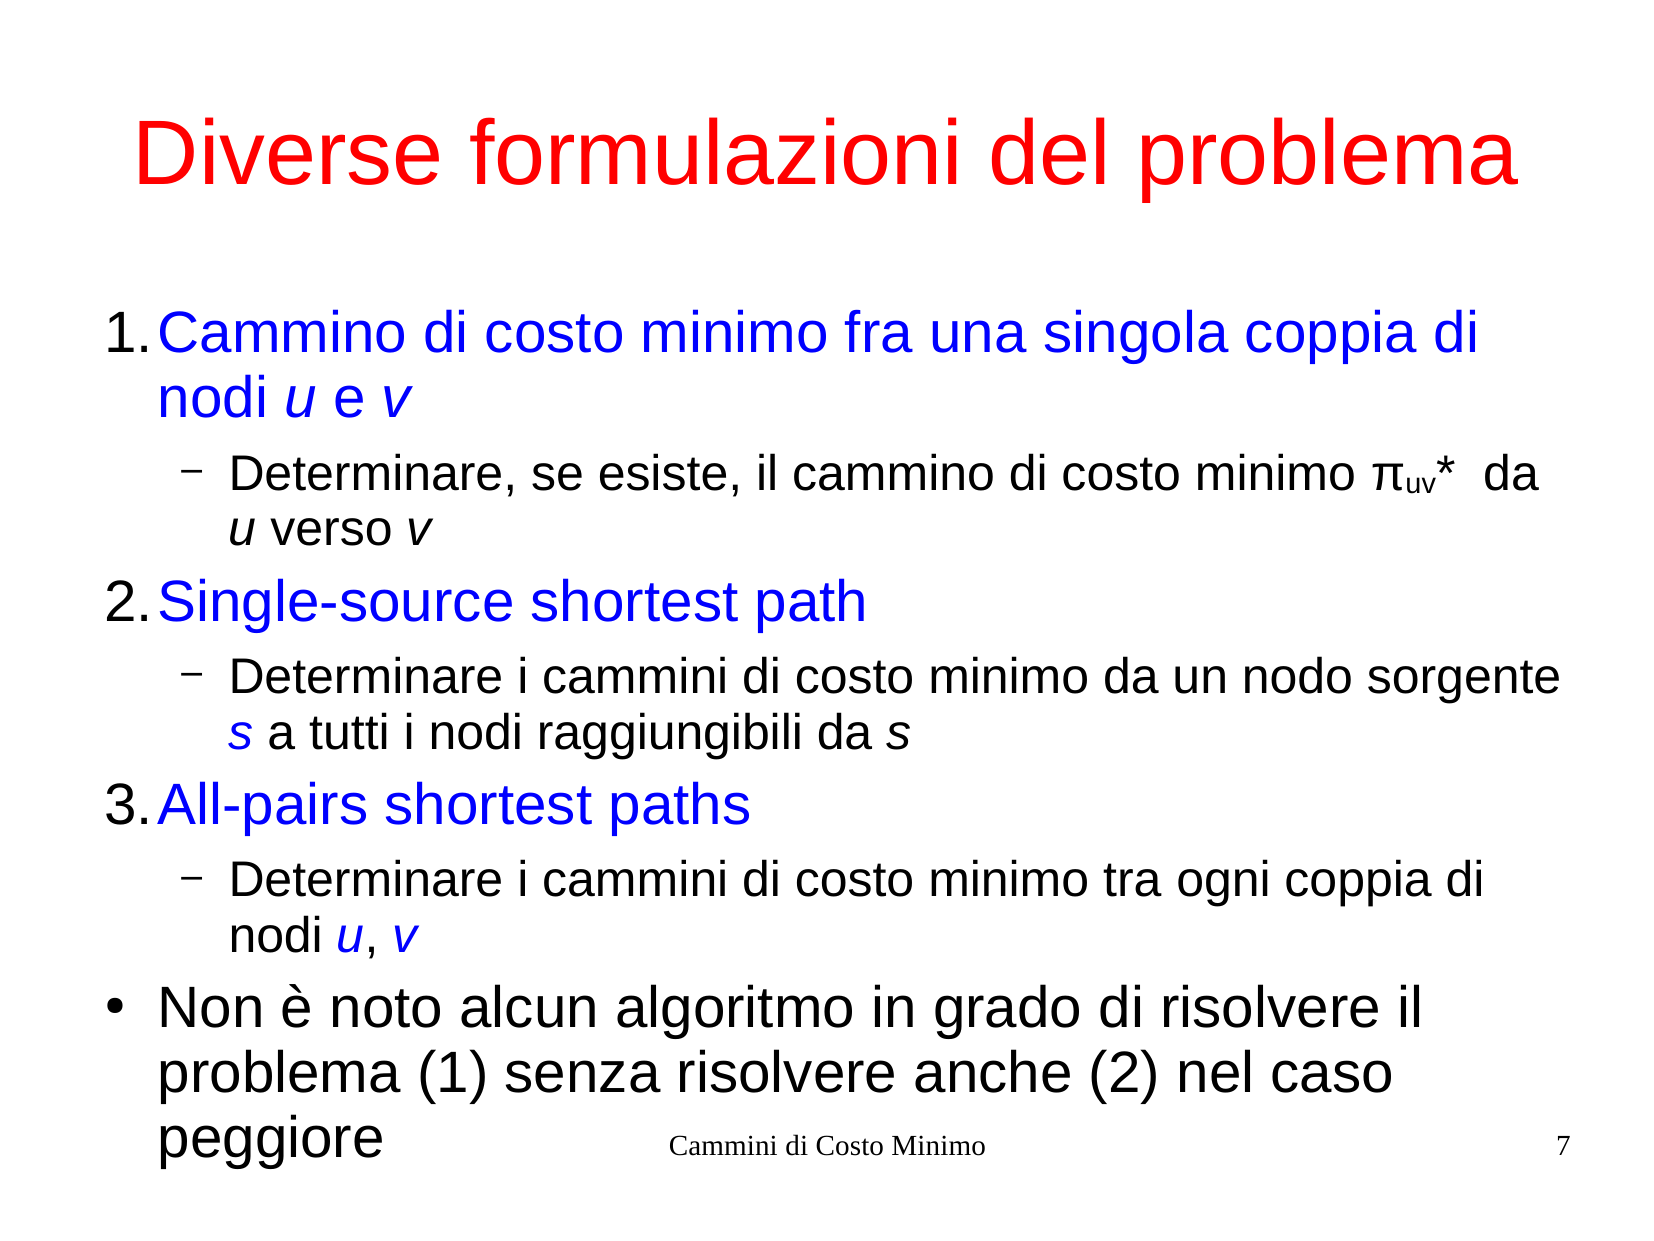

# Diverse formulazioni del problema
Cammino di costo minimo fra una singola coppia di nodi u e v
Determinare, se esiste, il cammino di costo minimo πuv* da u verso v
Single-source shortest path
Determinare i cammini di costo minimo da un nodo sorgente s a tutti i nodi raggiungibili da s
All-pairs shortest paths
Determinare i cammini di costo minimo tra ogni coppia di nodi u, v
Non è noto alcun algoritmo in grado di risolvere il problema (1) senza risolvere anche (2) nel caso peggiore
Cammini di Costo Minimo
7